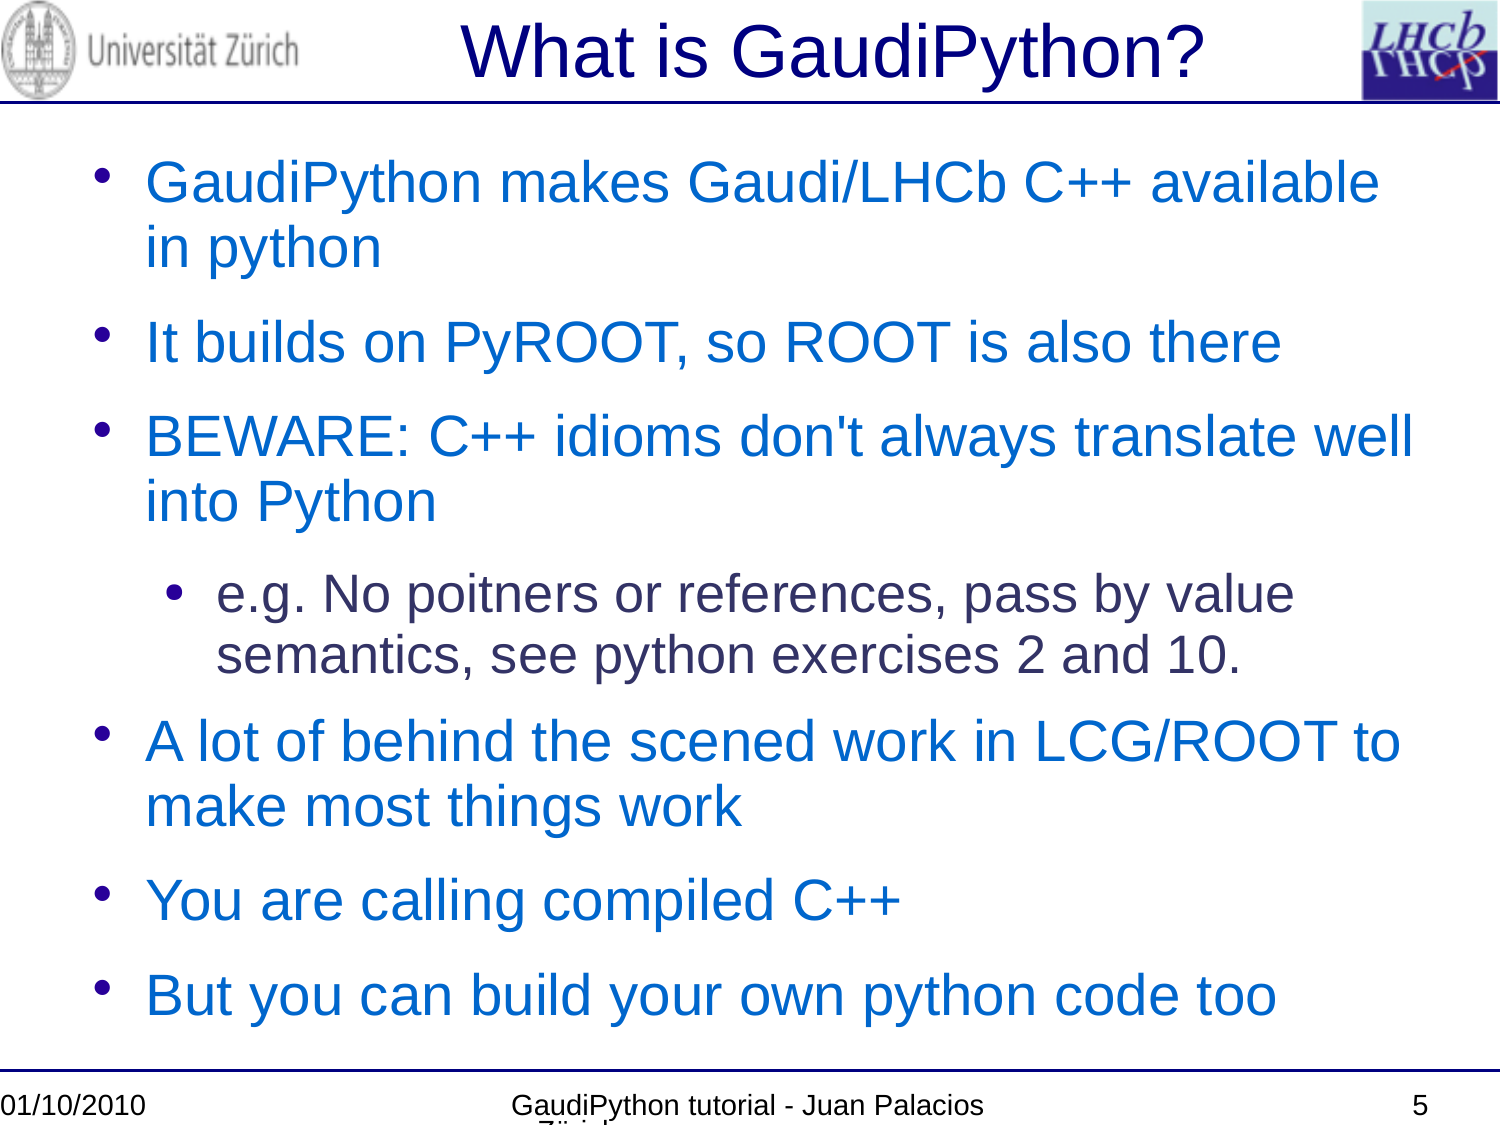

# What is GaudiPython?
GaudiPython makes Gaudi/LHCb C++ available in python
It builds on PyROOT, so ROOT is also there
BEWARE: C++ idioms don't always translate well into Python
e.g. No poitners or references, pass by value semantics, see python exercises 2 and 10.
A lot of behind the scened work in LCG/ROOT to make most things work
You are calling compiled C++
But you can build your own python code too
01/10/2010
GaudiPython tutorial - Juan Palacios - Zürich
5